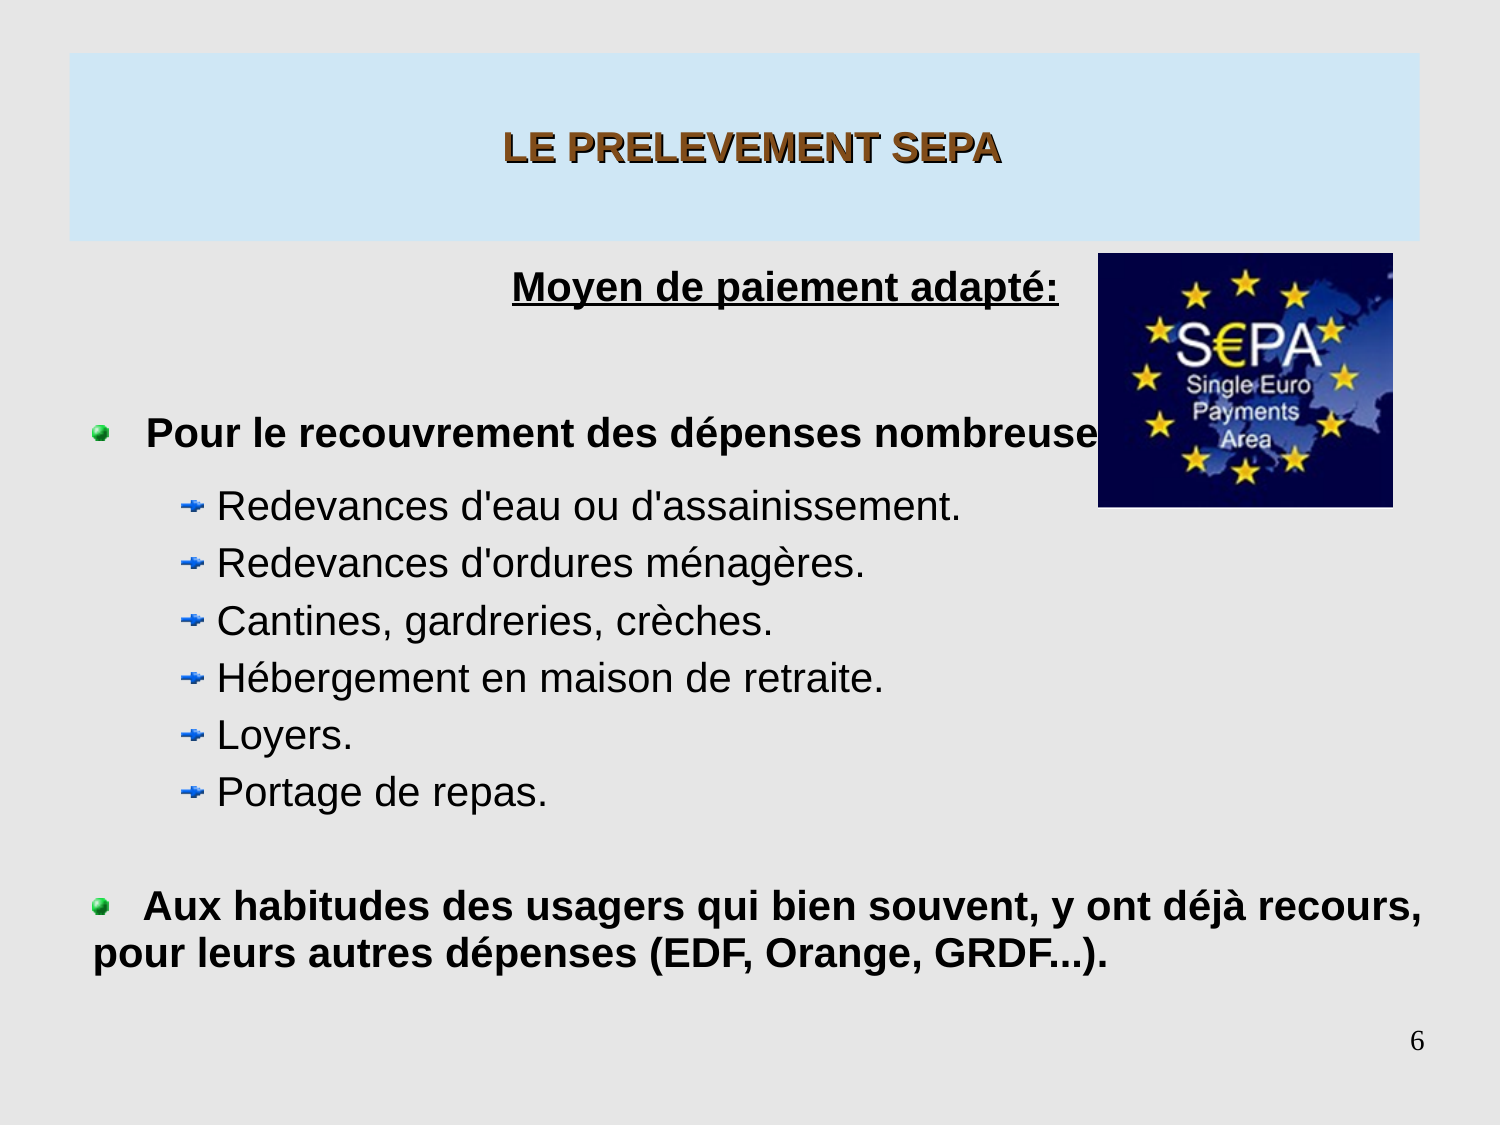

# LE PRELEVEMENT SEPA
Moyen de paiement adapté:
Pour le recouvrement des dépenses nombreuses et répétitives
Redevances d'eau ou d'assainissement.
Redevances d'ordures ménagères.
Cantines, gardreries, crèches.
Hébergement en maison de retraite.
Loyers.
Portage de repas.
 Aux habitudes des usagers qui bien souvent, y ont déjà recours, pour leurs autres dépenses (EDF, Orange, GRDF...).
6